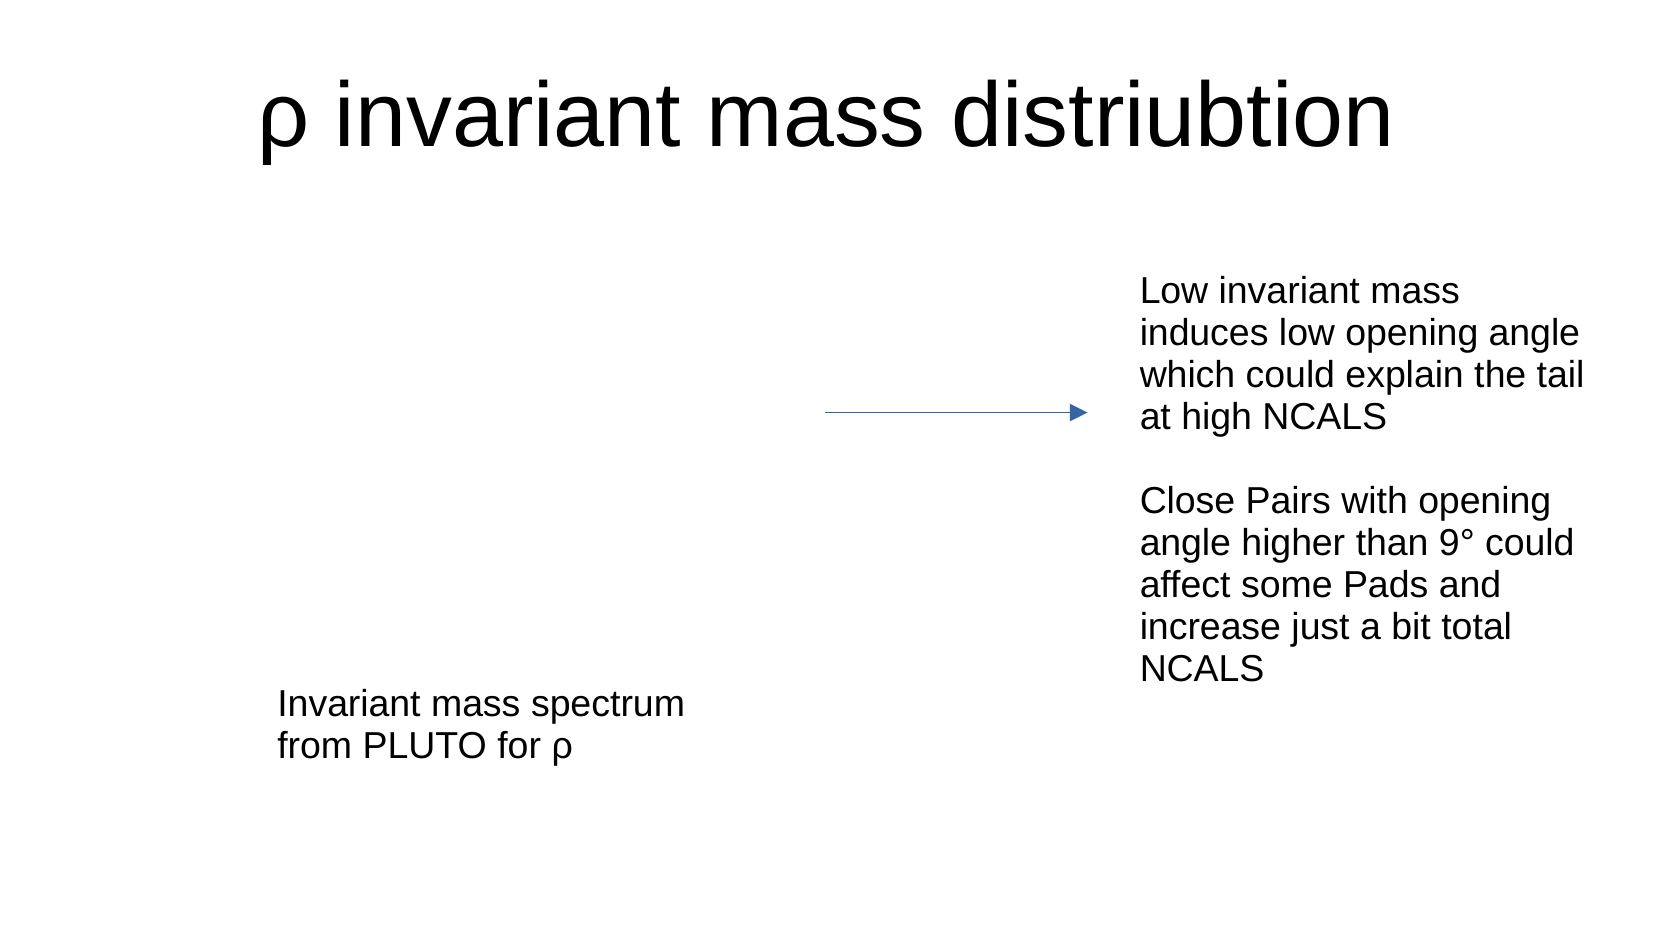

# ρ invariant mass distriubtion
Low invariant mass induces low opening angle which could explain the tail at high NCALS
Close Pairs with opening angle higher than 9° could affect some Pads and increase just a bit total NCALS
Invariant mass spectrum from PLUTO for ρ